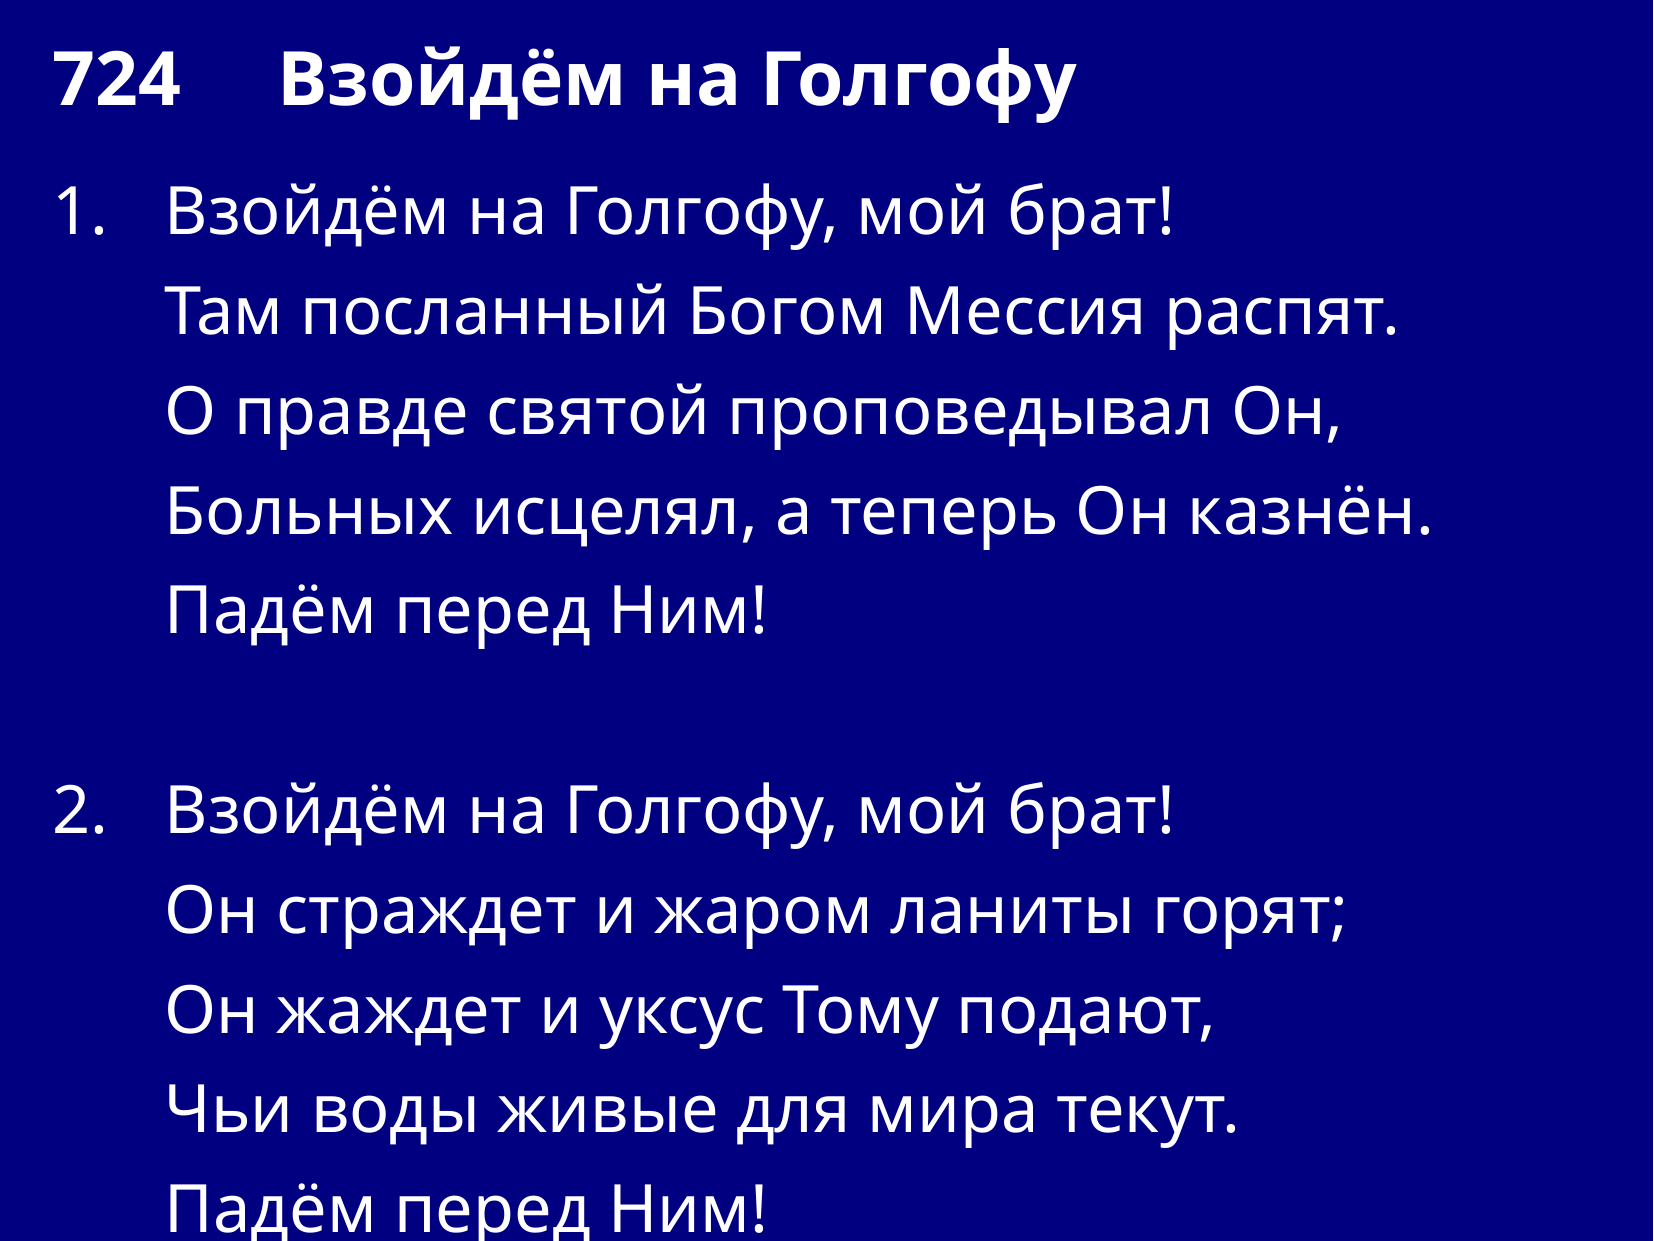

724	Взойдём на Голгофу
1.	Взойдём на Голгофу, мой брат!
	Там посланный Богом Мессия распят.
	О правде святой проповедывал Он,
	Больных исцелял, а теперь Он казнён.
	Падём перед Ним!
2.	Взойдём на Голгофу, мой брат!
	Он страждет и жаром ланиты горят;
	Он жаждет и уксус Тому подают,
	Чьи воды живые для мира текут.
	Падём перед Ним!